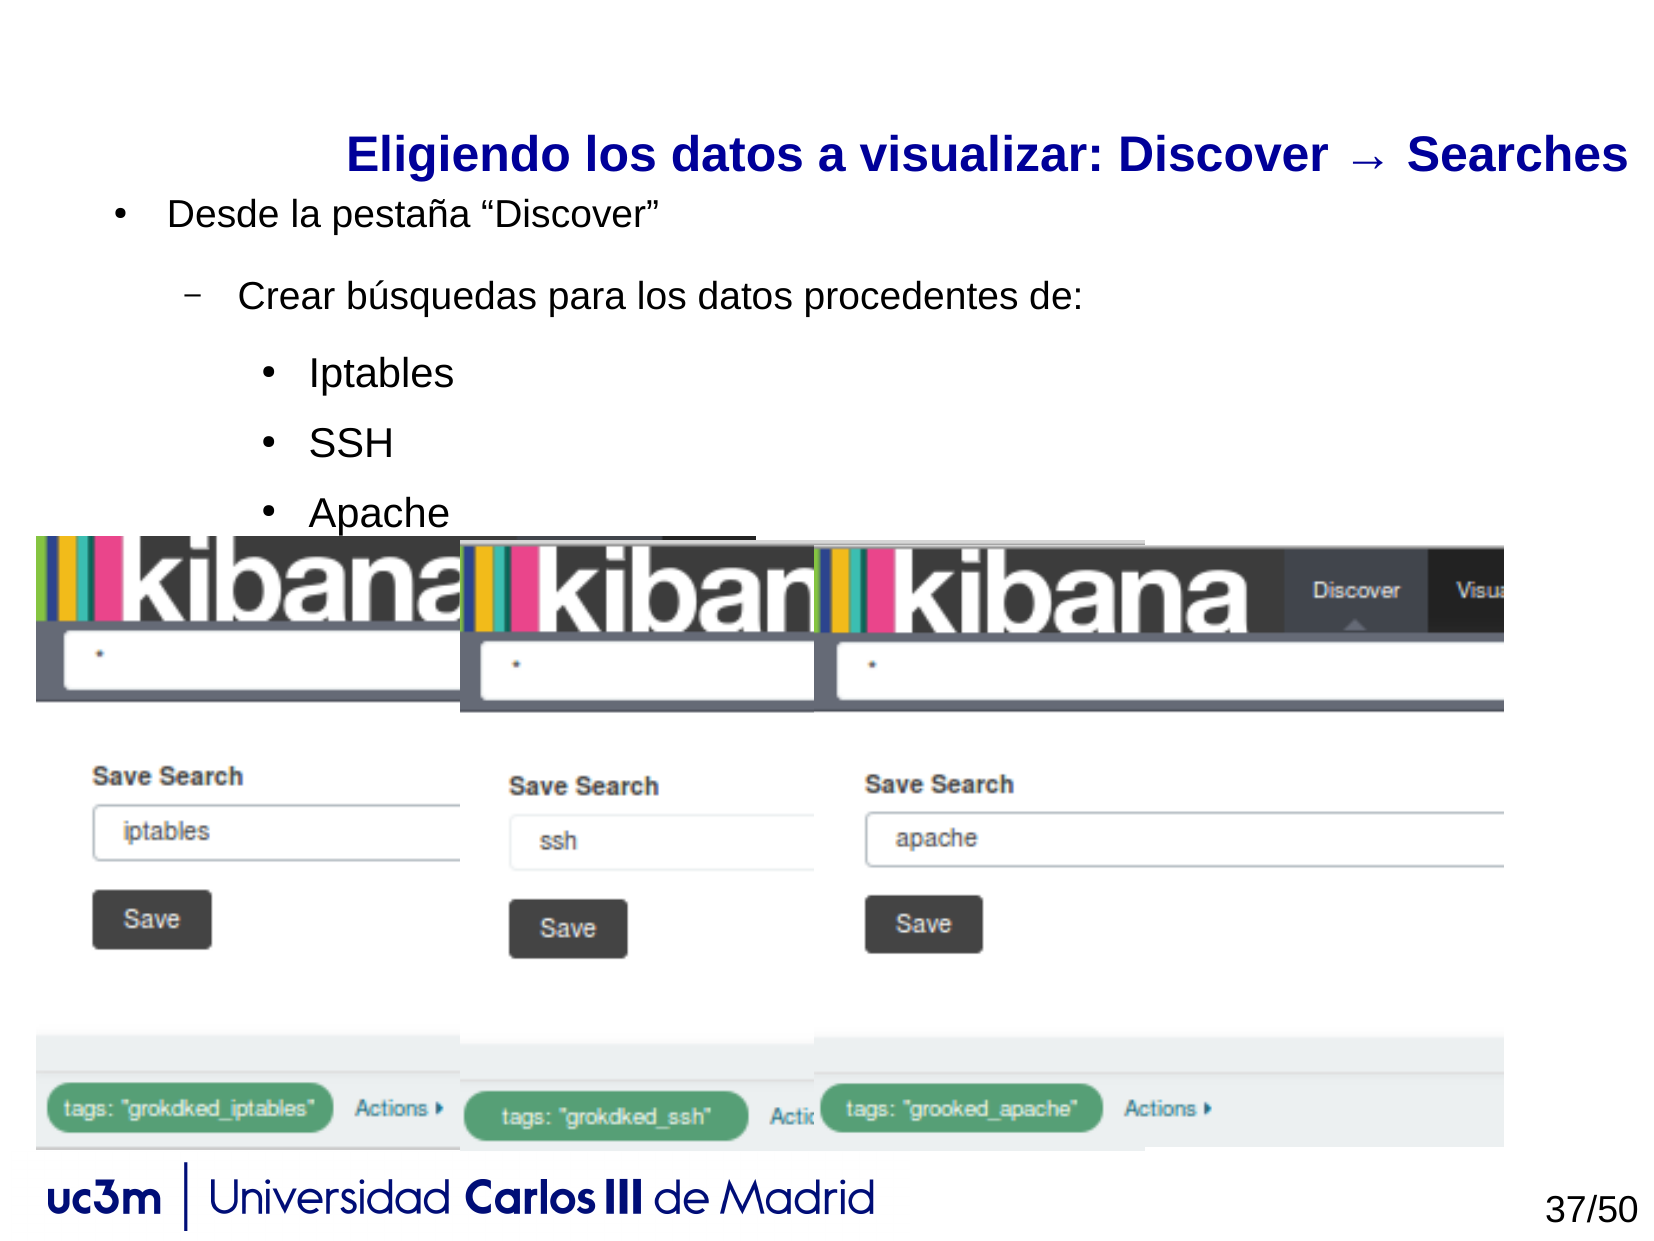

# Eligiendo los datos a visualizar: Discover → Searches
Desde la pestaña “Discover”
Crear búsquedas para los datos procedentes de:
Iptables
SSH
Apache